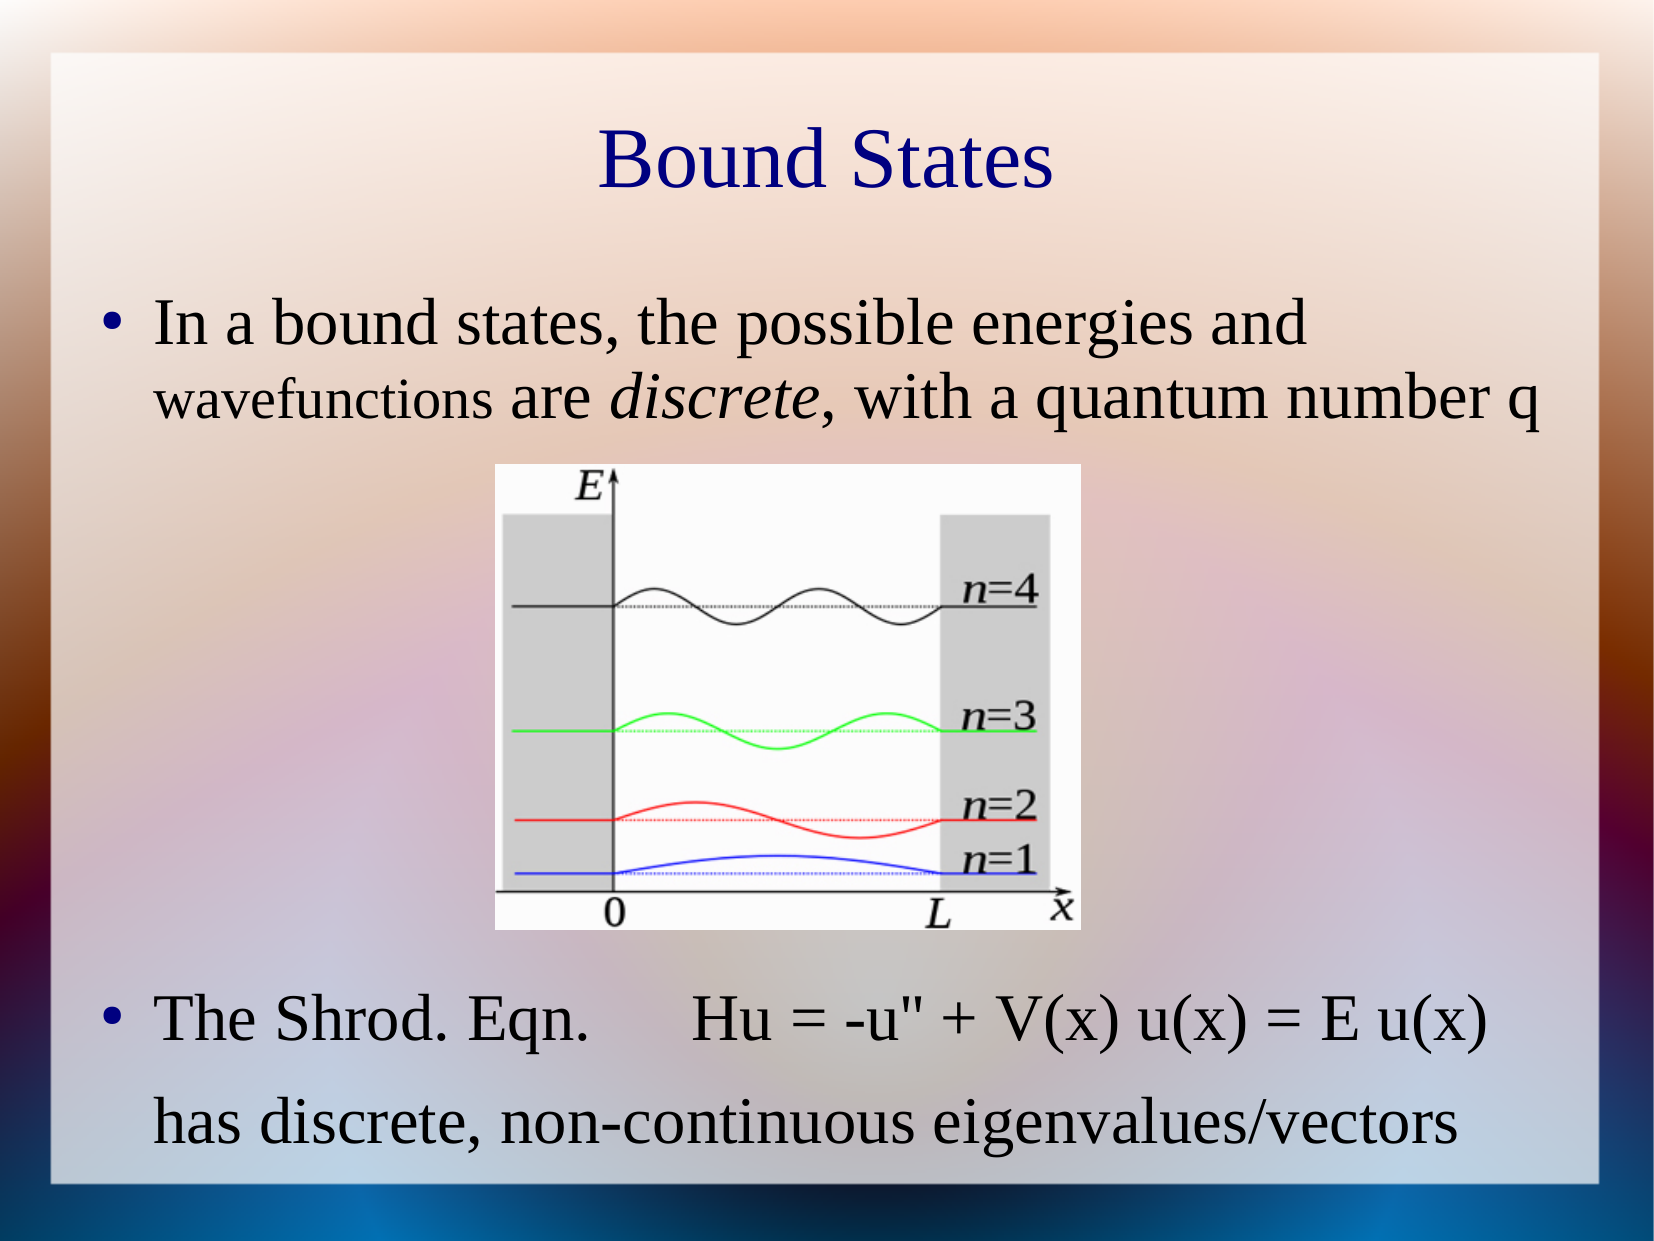

# Bound States
In a bound states, the possible energies and wavefunctions are discrete, with a quantum number q
The Shrod. Eqn. Hu = -u'' + V(x) u(x) = E u(x)
has discrete, non-continuous eigenvalues/vectors